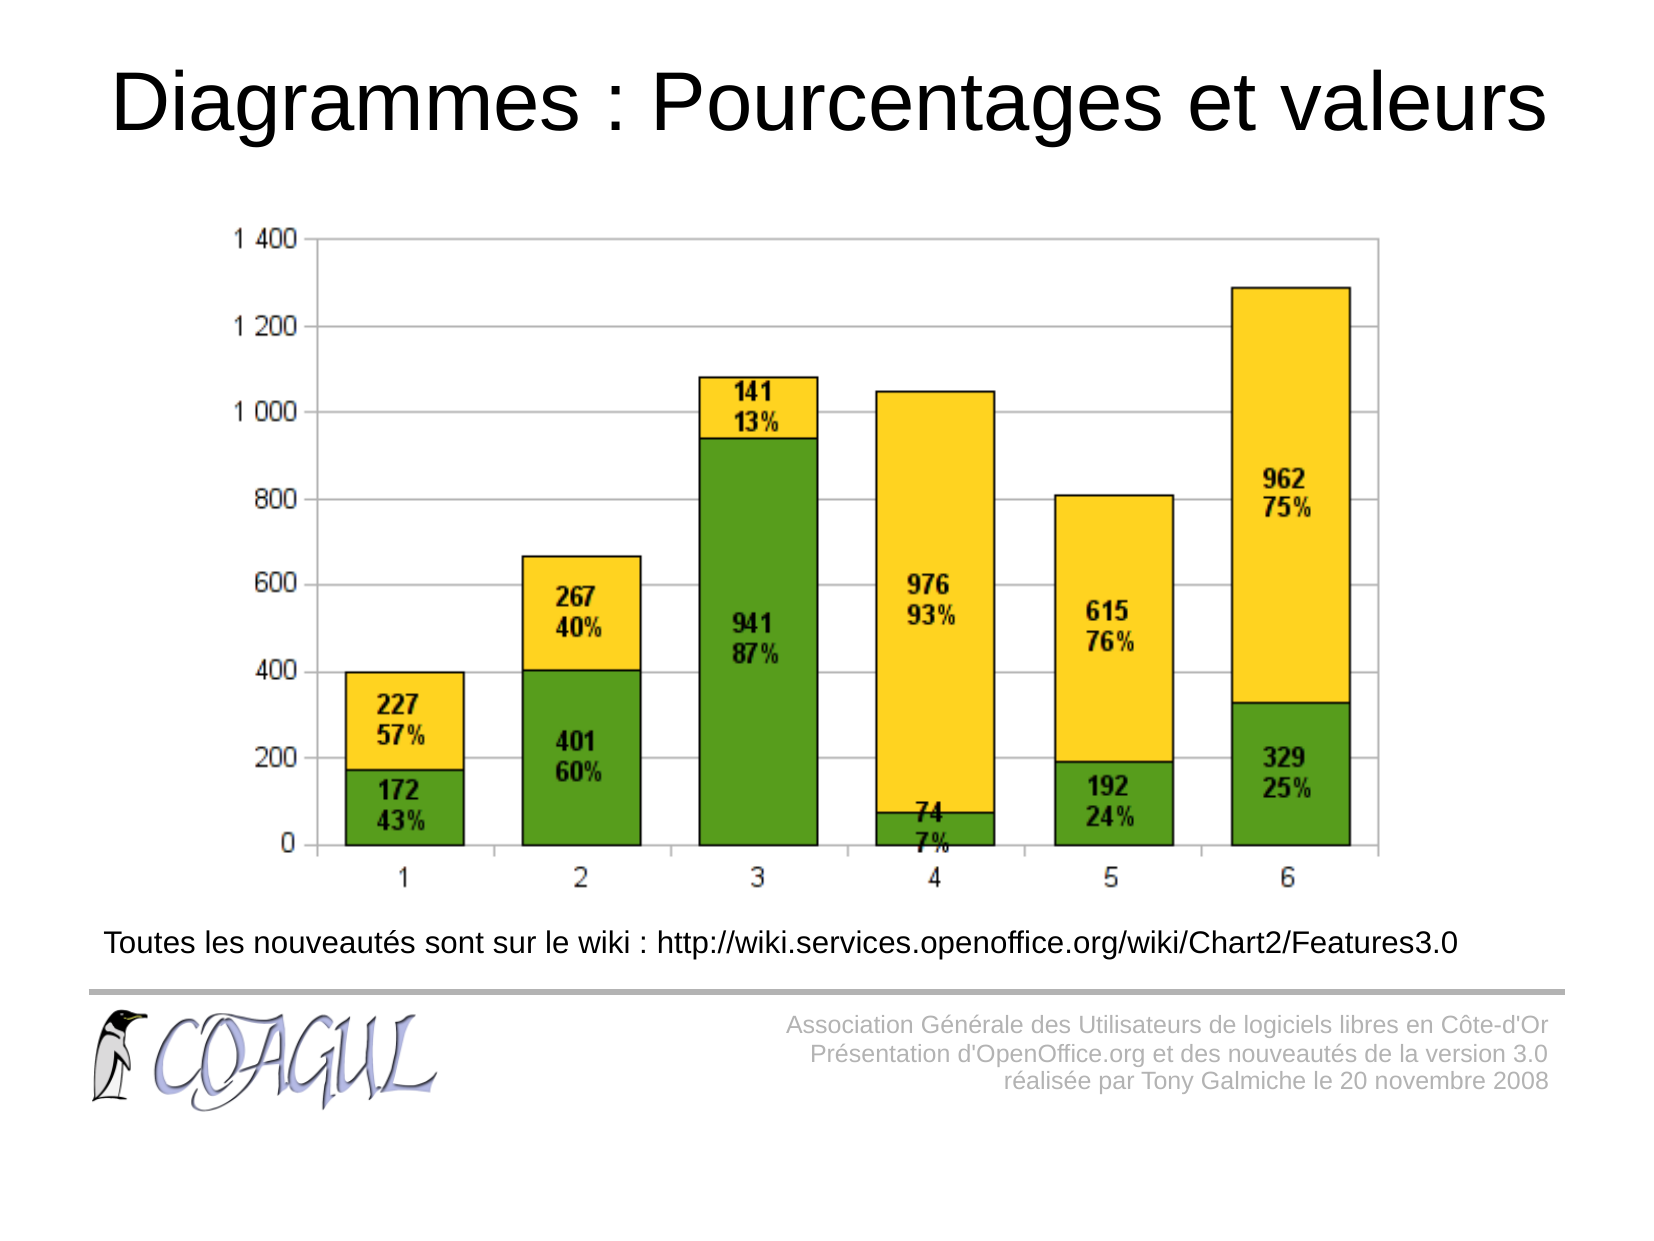

# Diagrammes : Pourcentages et valeurs
Toutes les nouveautés sont sur le wiki : http://wiki.services.openoffice.org/wiki/Chart2/Features3.0